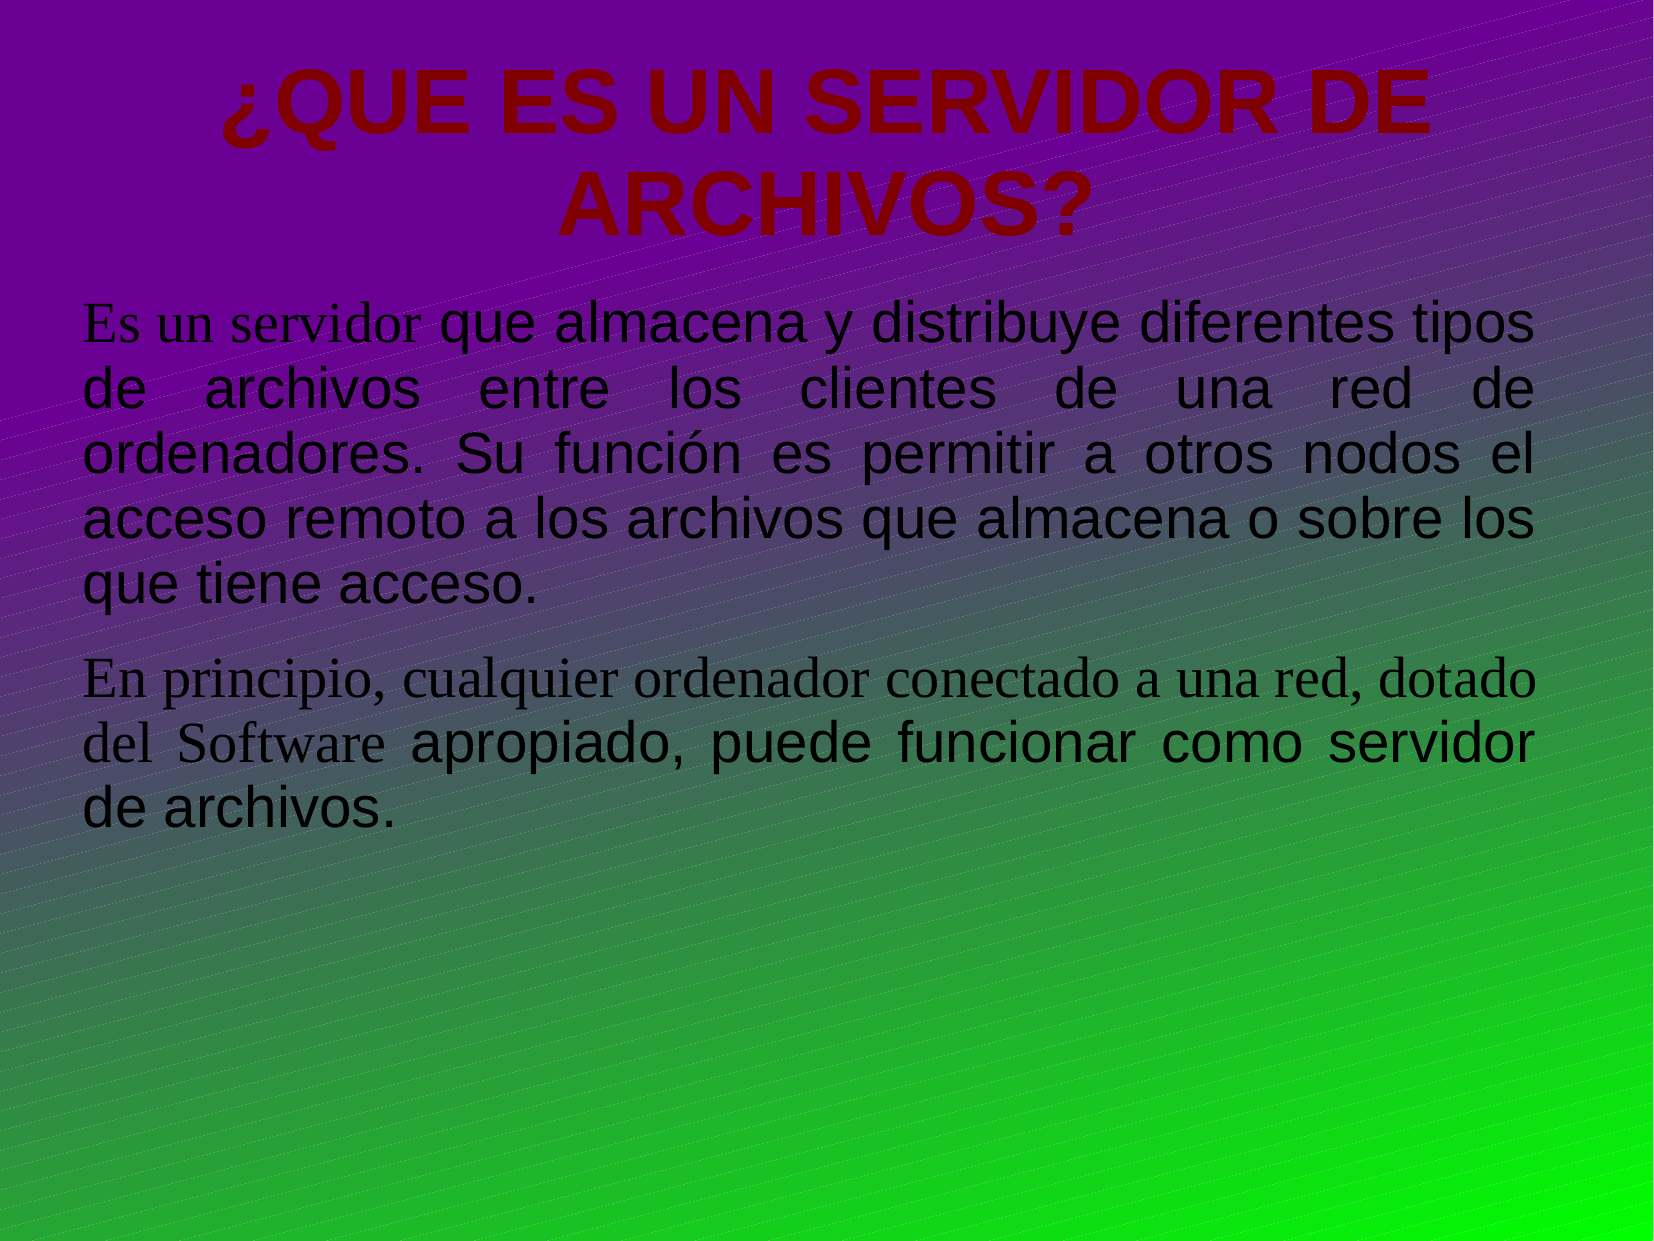

# ¿QUE ES UN SERVIDOR DE ARCHIVOS?
Es un servidor que almacena y distribuye diferentes tipos de archivos entre los clientes de una red de ordenadores. Su función es permitir a otros nodos el acceso remoto a los archivos que almacena o sobre los que tiene acceso.
En principio, cualquier ordenador conectado a una red, dotado del Software apropiado, puede funcionar como servidor de archivos.